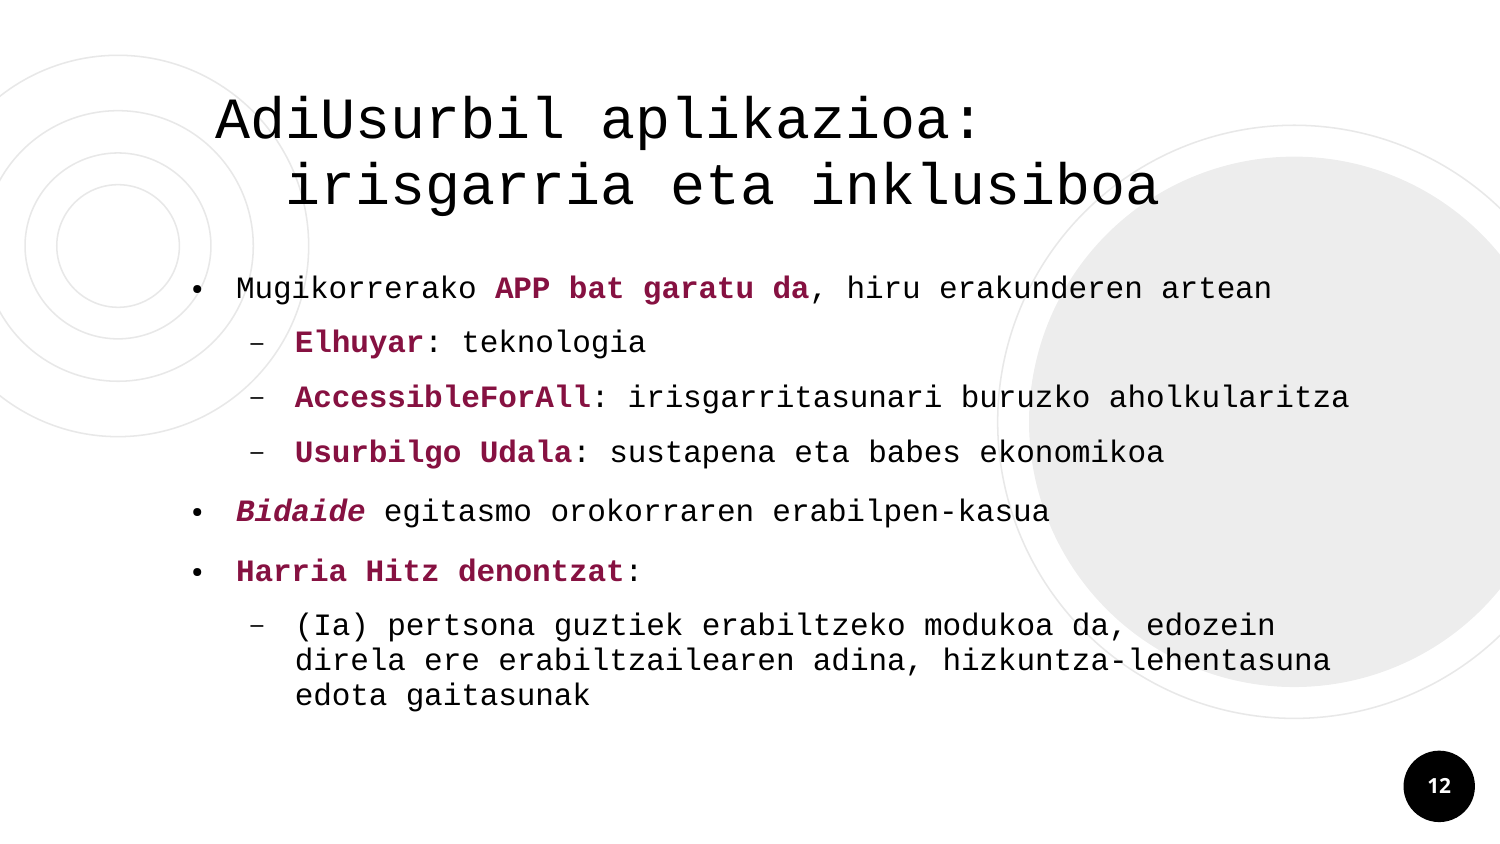

AdiUsurbil aplikazioa:
 irisgarria eta inklusiboa
# Mugikorrerako APP bat garatu da, hiru erakunderen artean
Elhuyar: teknologia
AccessibleForAll: irisgarritasunari buruzko aholkularitza
Usurbilgo Udala: sustapena eta babes ekonomikoa
Bidaide egitasmo orokorraren erabilpen-kasua
Harria Hitz denontzat:
(Ia) pertsona guztiek erabiltzeko modukoa da, edozein direla ere erabiltzailearen adina, hizkuntza-lehentasuna edota gaitasunak